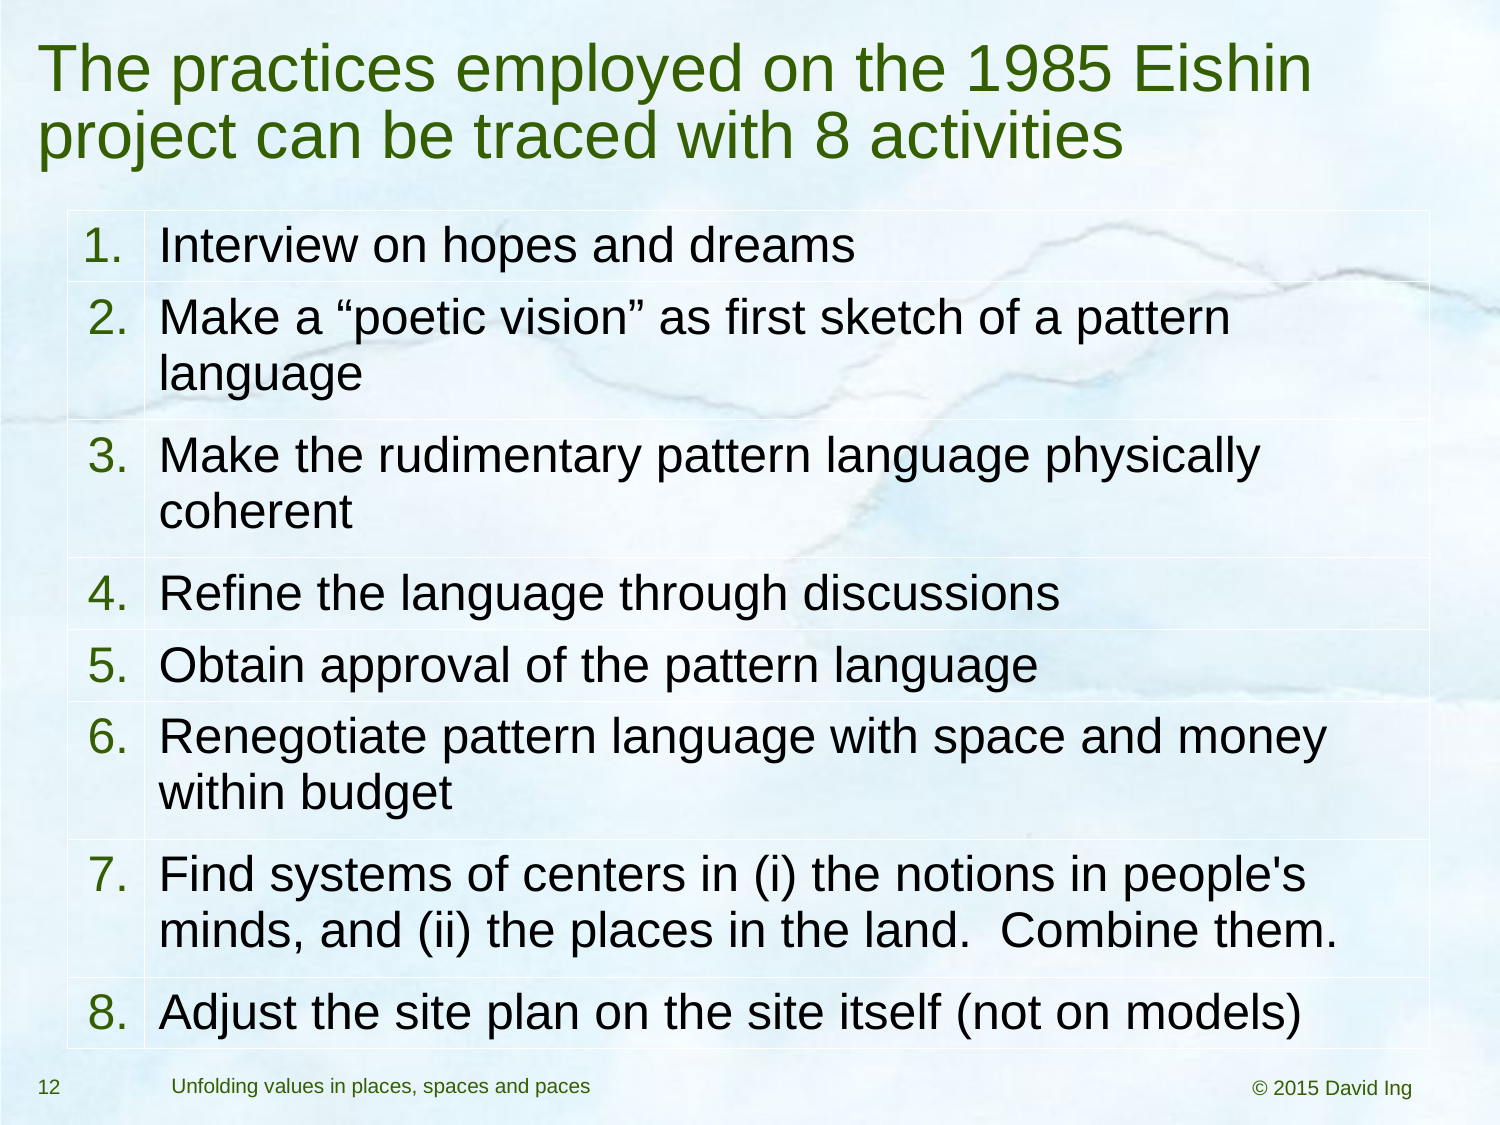

# The practices employed on the 1985 Eishin project can be traced with 8 activities
| 1. | Interview on hopes and dreams |
| --- | --- |
| 2. | Make a “poetic vision” as first sketch of a pattern language |
| 3. | Make the rudimentary pattern language physically coherent |
| 4. | Refine the language through discussions |
| 5. | Obtain approval of the pattern language |
| 6. | Renegotiate pattern language with space and money within budget |
| 7. | Find systems of centers in (i) the notions in people's minds, and (ii) the places in the land. Combine them. |
| 8. | Adjust the site plan on the site itself (not on models) |
Unfolding values in places, spaces and paces
12